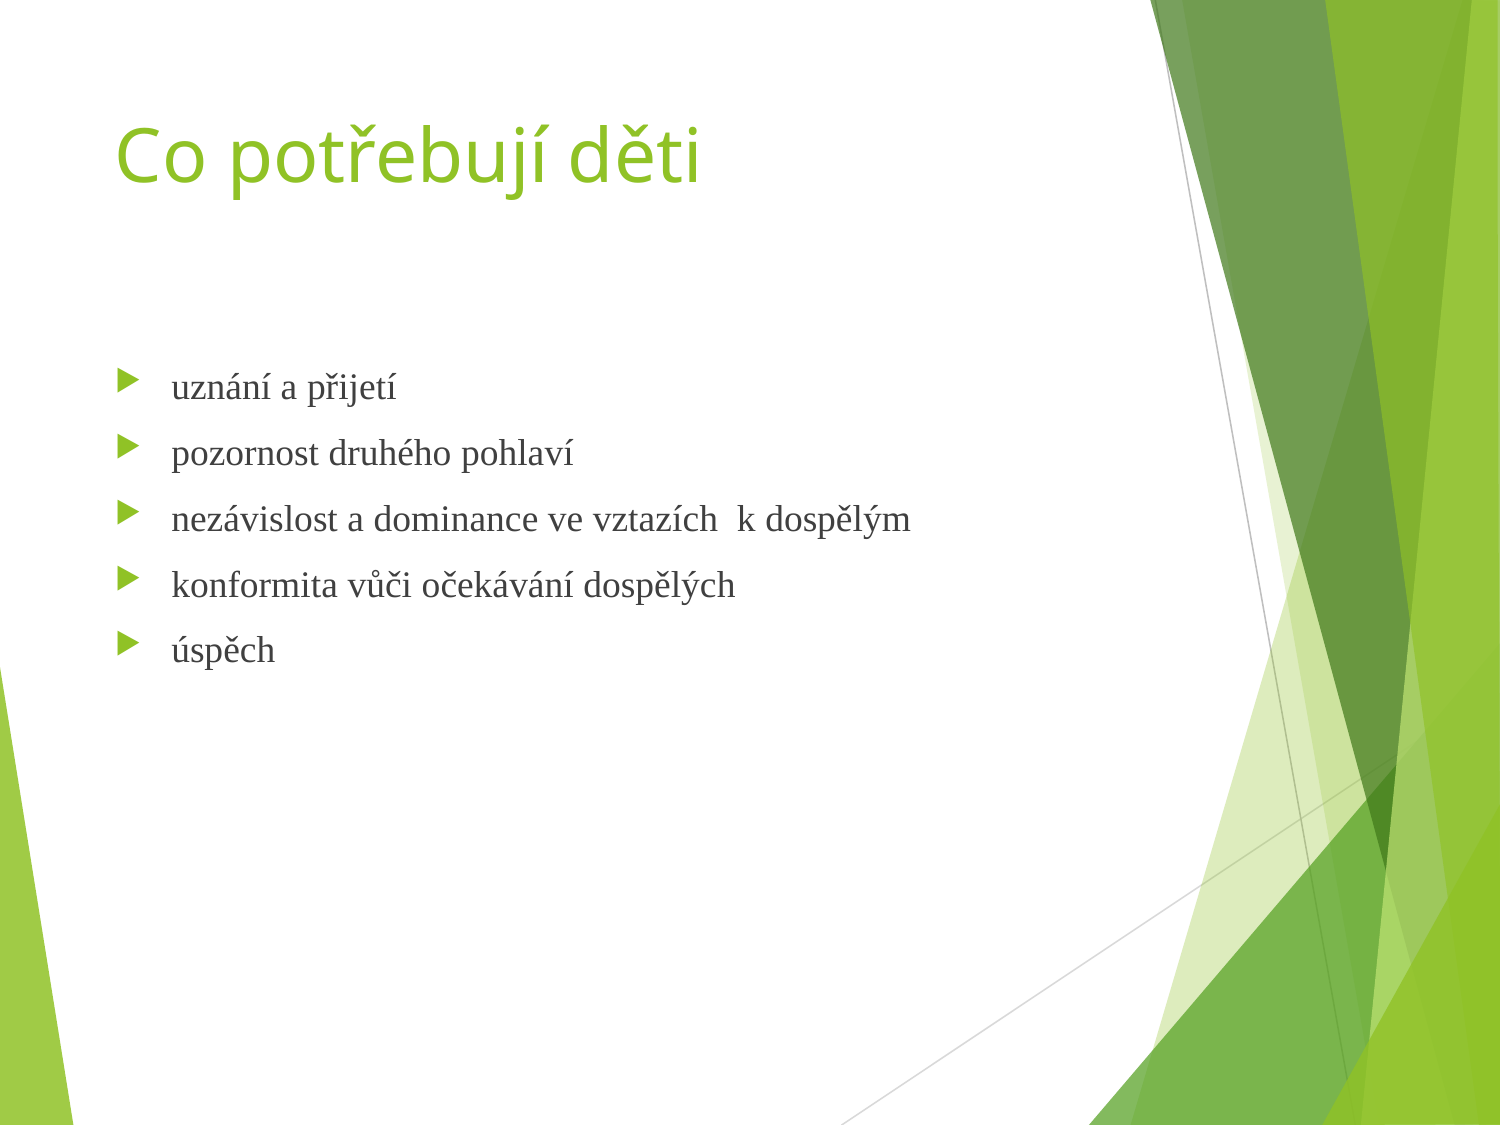

# Co potřebují děti
uznání a přijetí
pozornost druhého pohlaví
nezávislost a dominance ve vztazích k dospělým
konformita vůči očekávání dospělých
úspěch